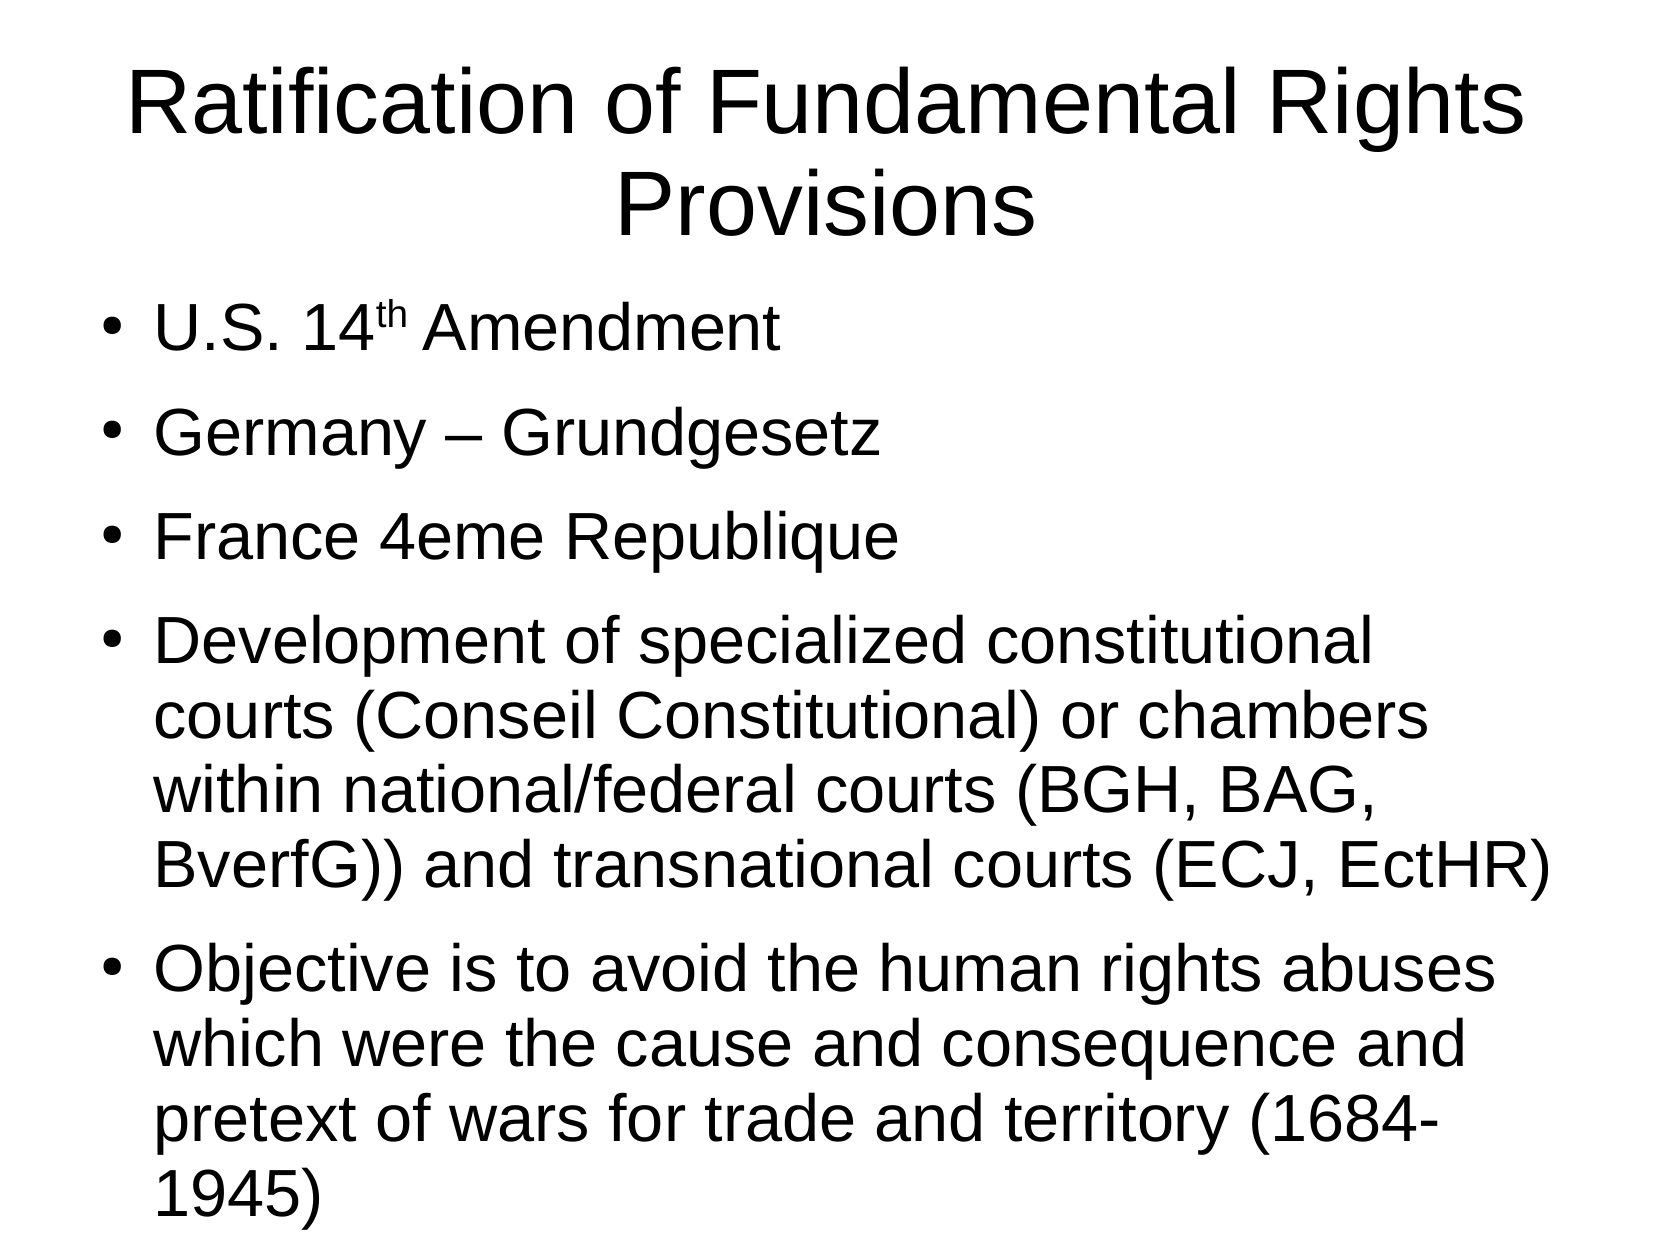

# Ratification of Fundamental Rights Provisions
U.S. 14th Amendment
Germany – Grundgesetz
France 4eme Republique
Development of specialized constitutional courts (Conseil Constitutional) or chambers within national/federal courts (BGH, BAG, BverfG)) and transnational courts (ECJ, EctHR)
Objective is to avoid the human rights abuses which were the cause and consequence and pretext of wars for trade and territory (1684-1945)